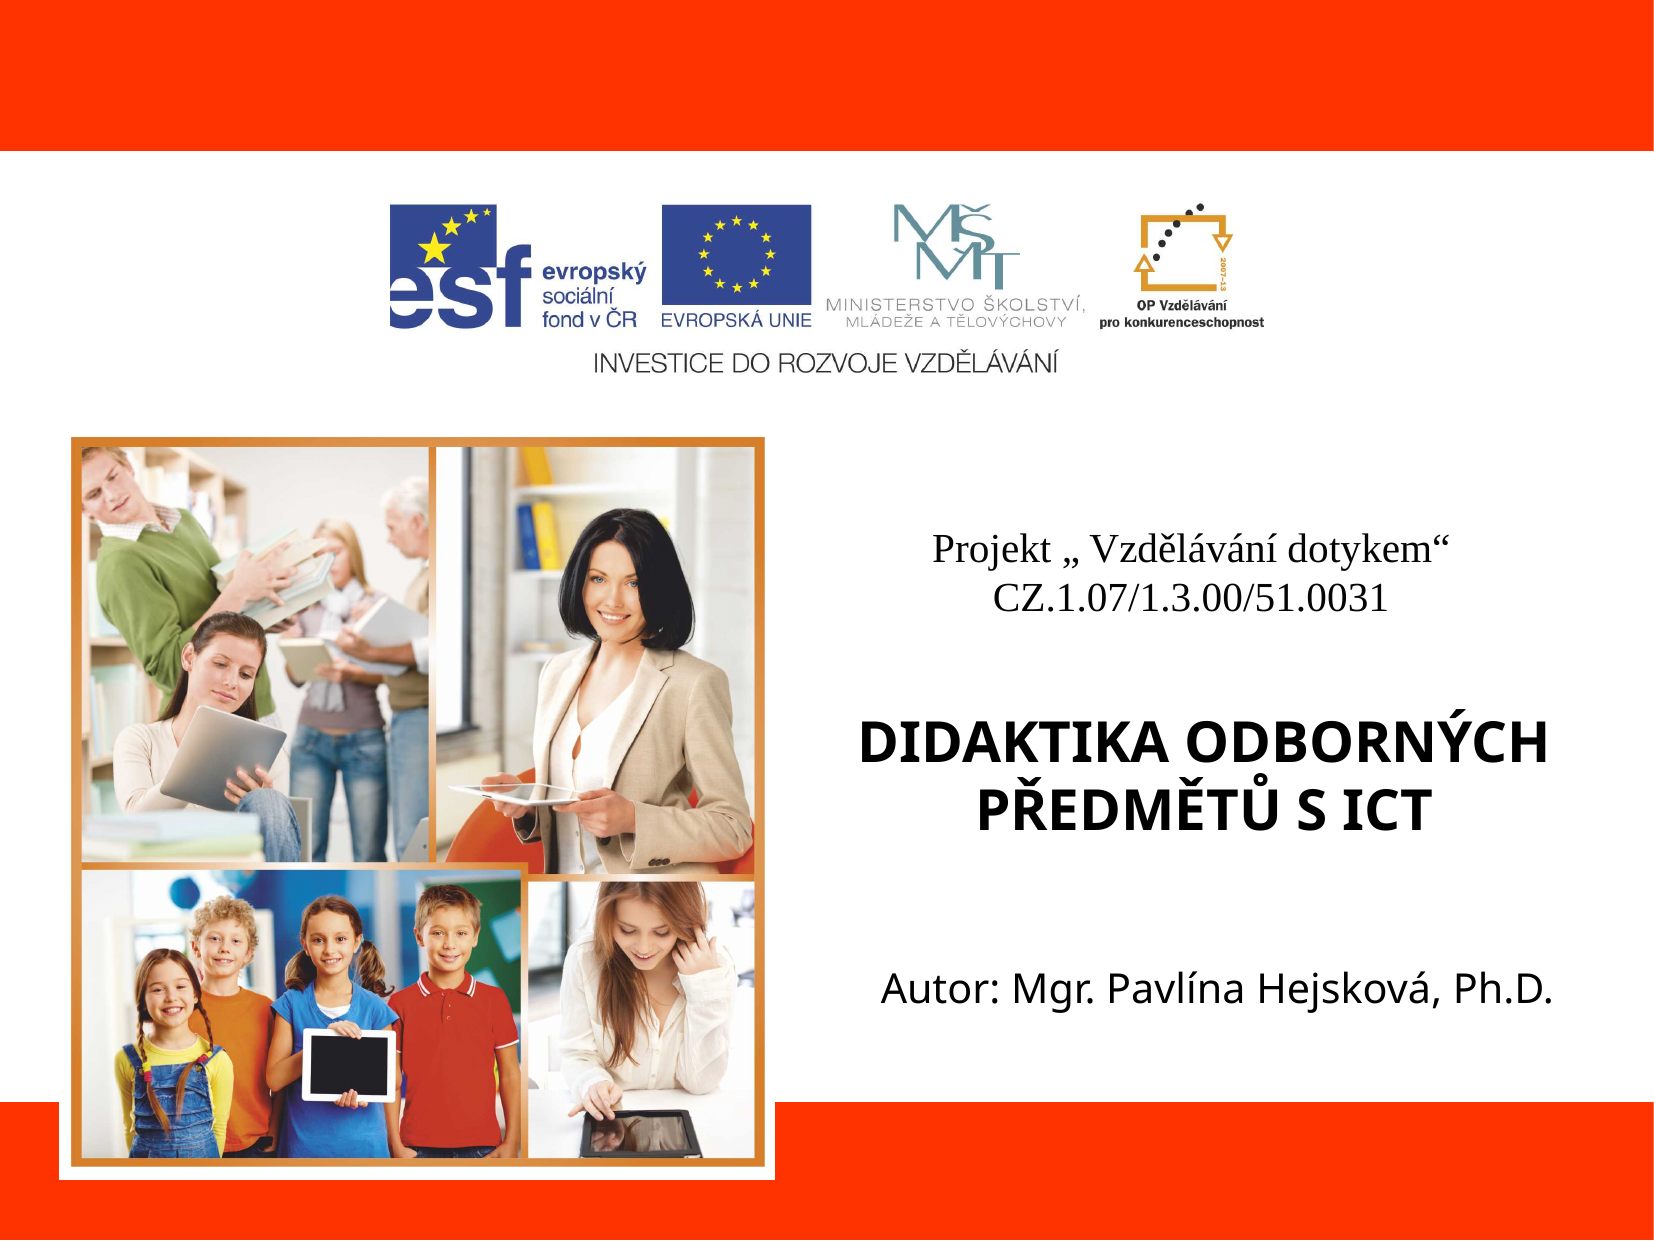

# Projekt „ Vzdělávání dotykem“ CZ.1.07/1.3.00/51.0031
DIDAKTIKA ODBORNÝCH PŘEDMĚTŮ S ICT
Autor: Mgr. Pavlína Hejsková, Ph.D.